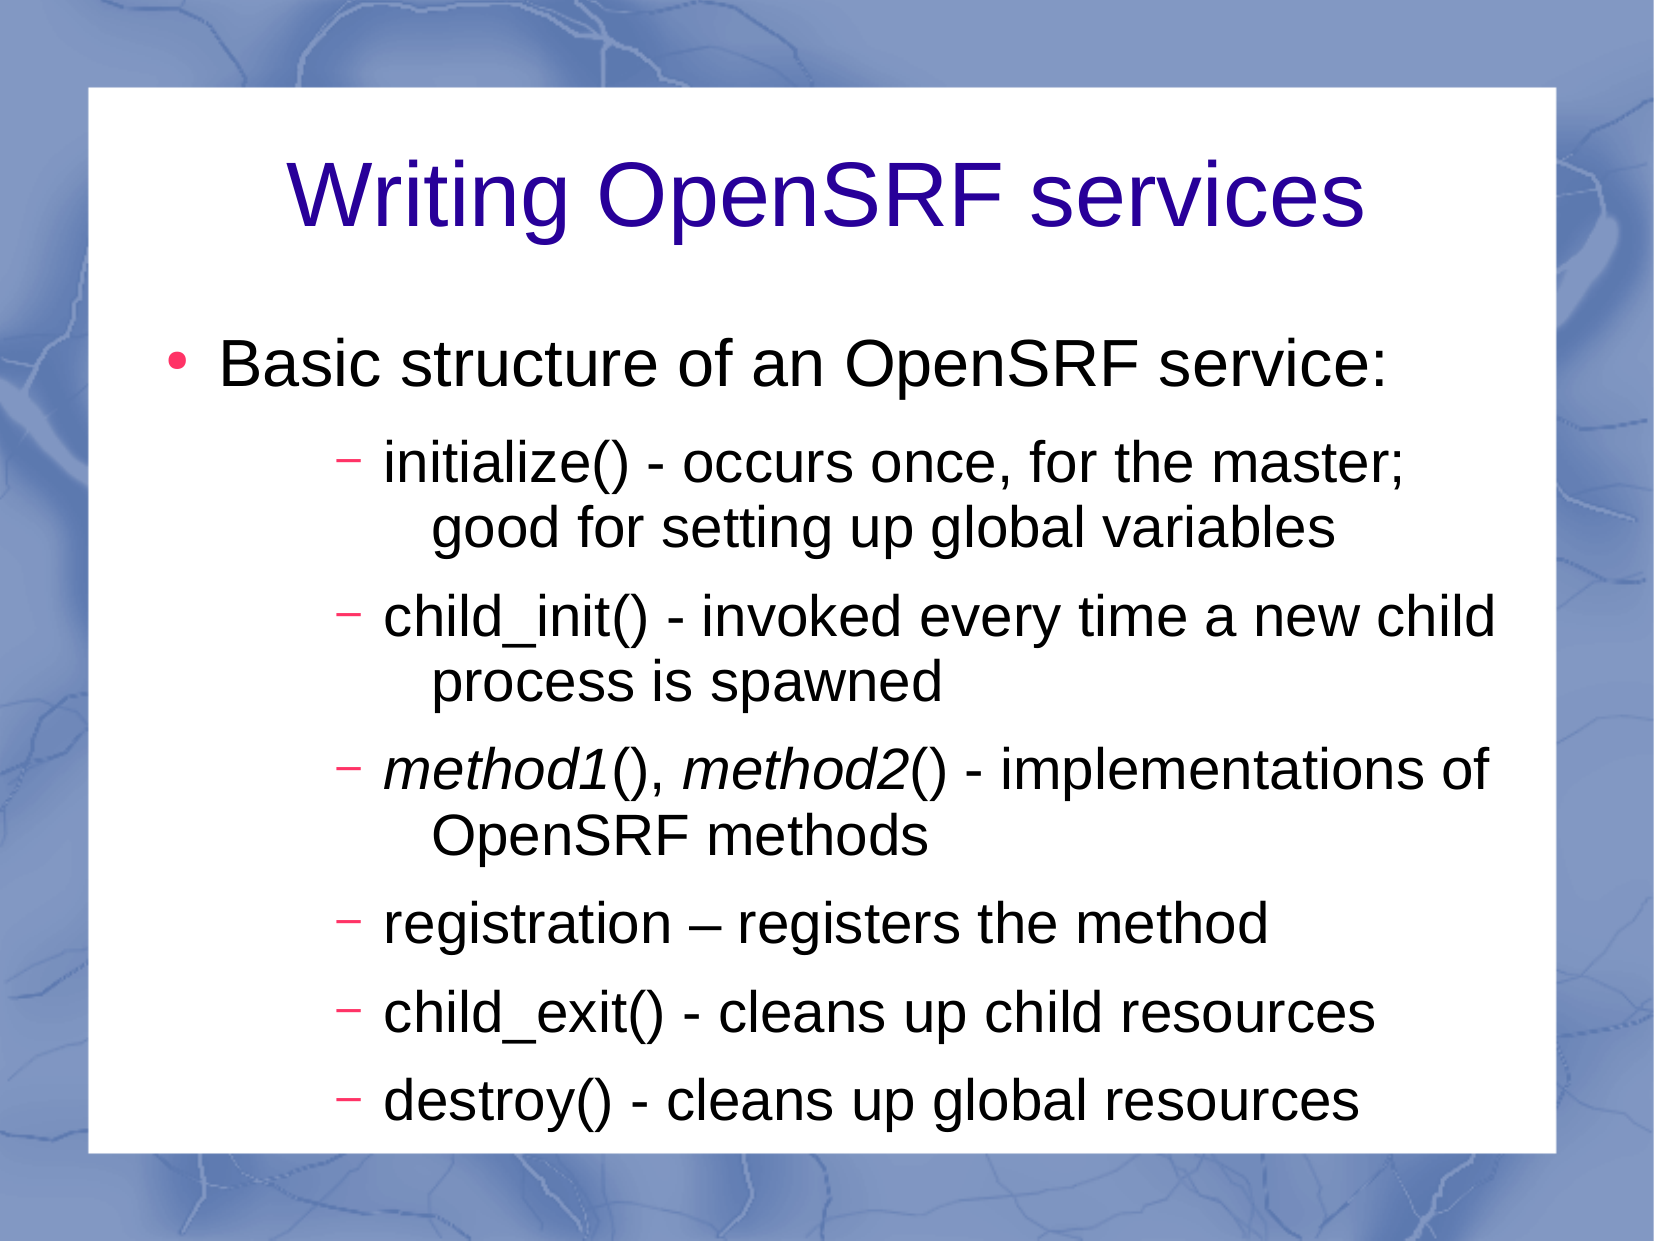

# Writing OpenSRF services
Basic structure of an OpenSRF service:
initialize() - occurs once, for the master; good for setting up global variables
child_init() - invoked every time a new child process is spawned
method1(), method2() - implementations of OpenSRF methods
registration – registers the method
child_exit() - cleans up child resources
destroy() - cleans up global resources